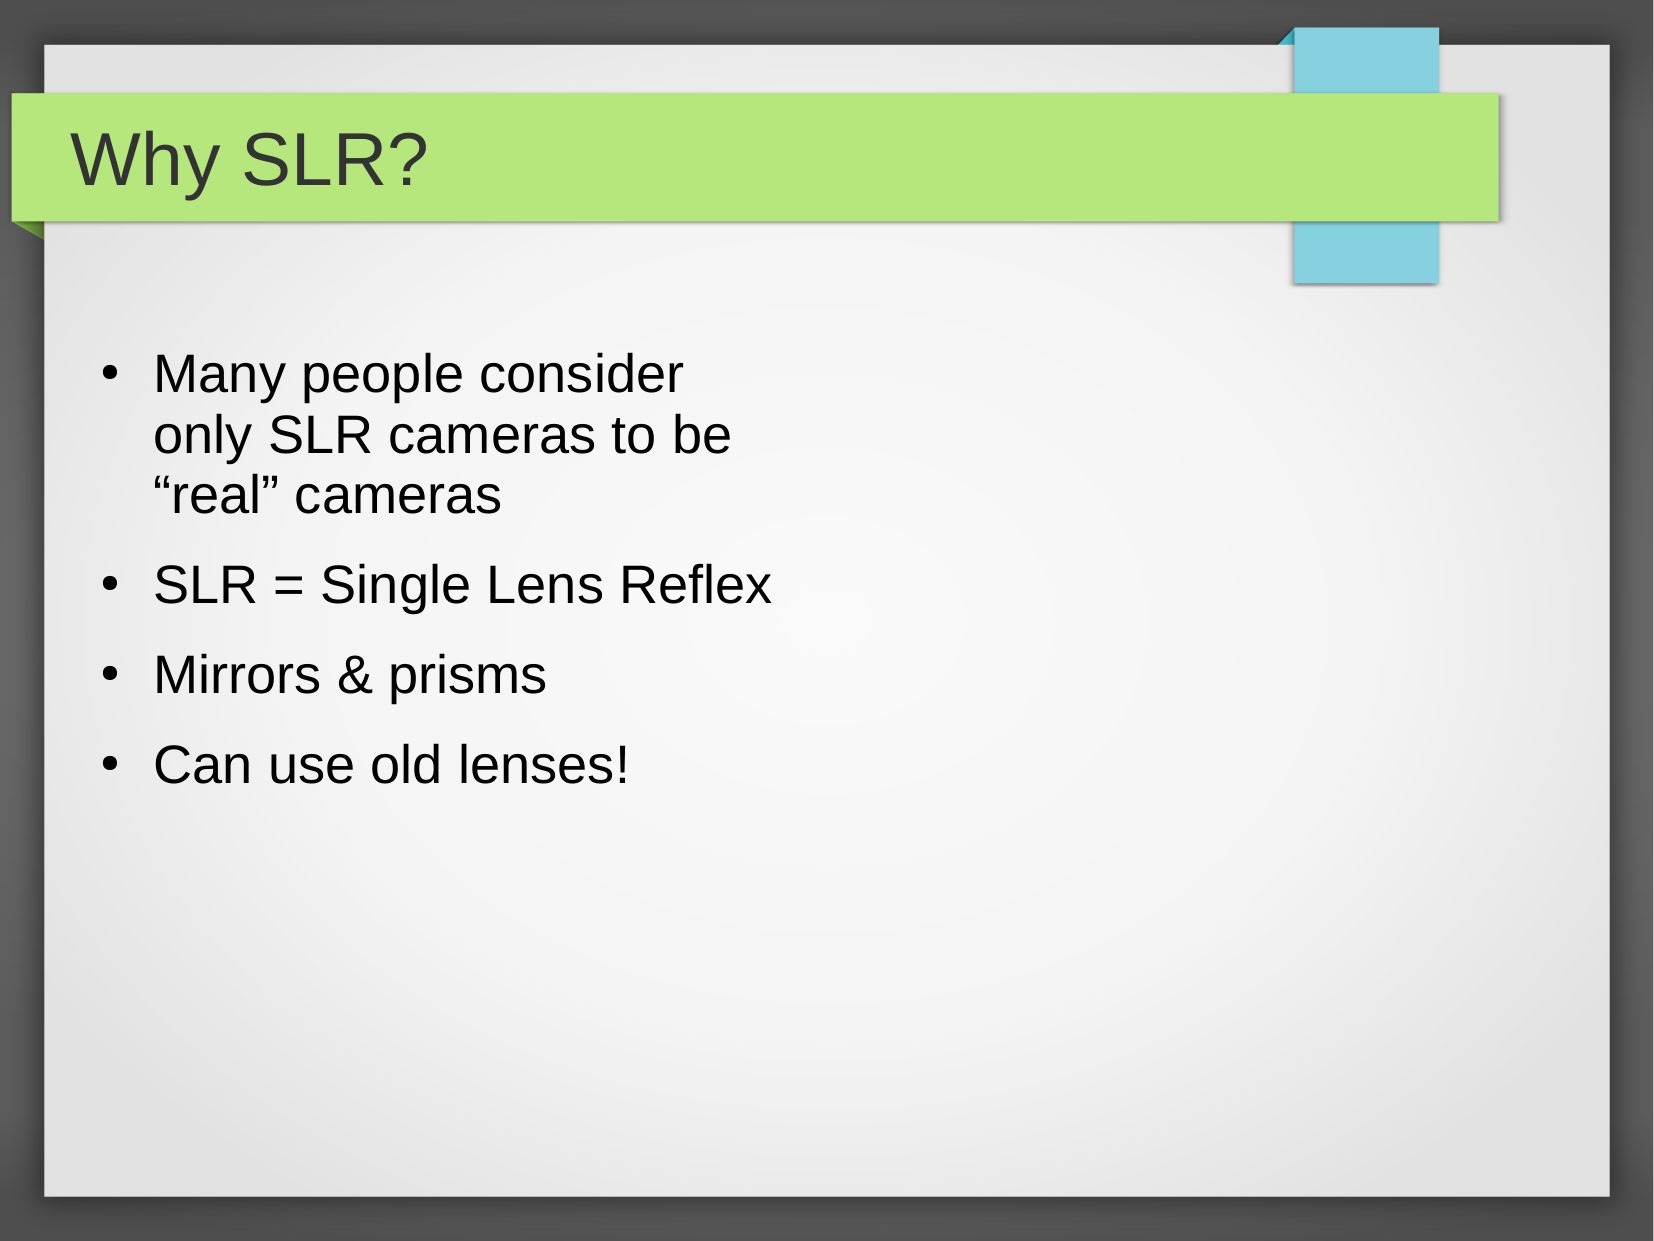

# Why SLR?
Many people consider only SLR cameras to be “real” cameras
SLR = Single Lens Reflex
Mirrors & prisms
Can use old lenses!